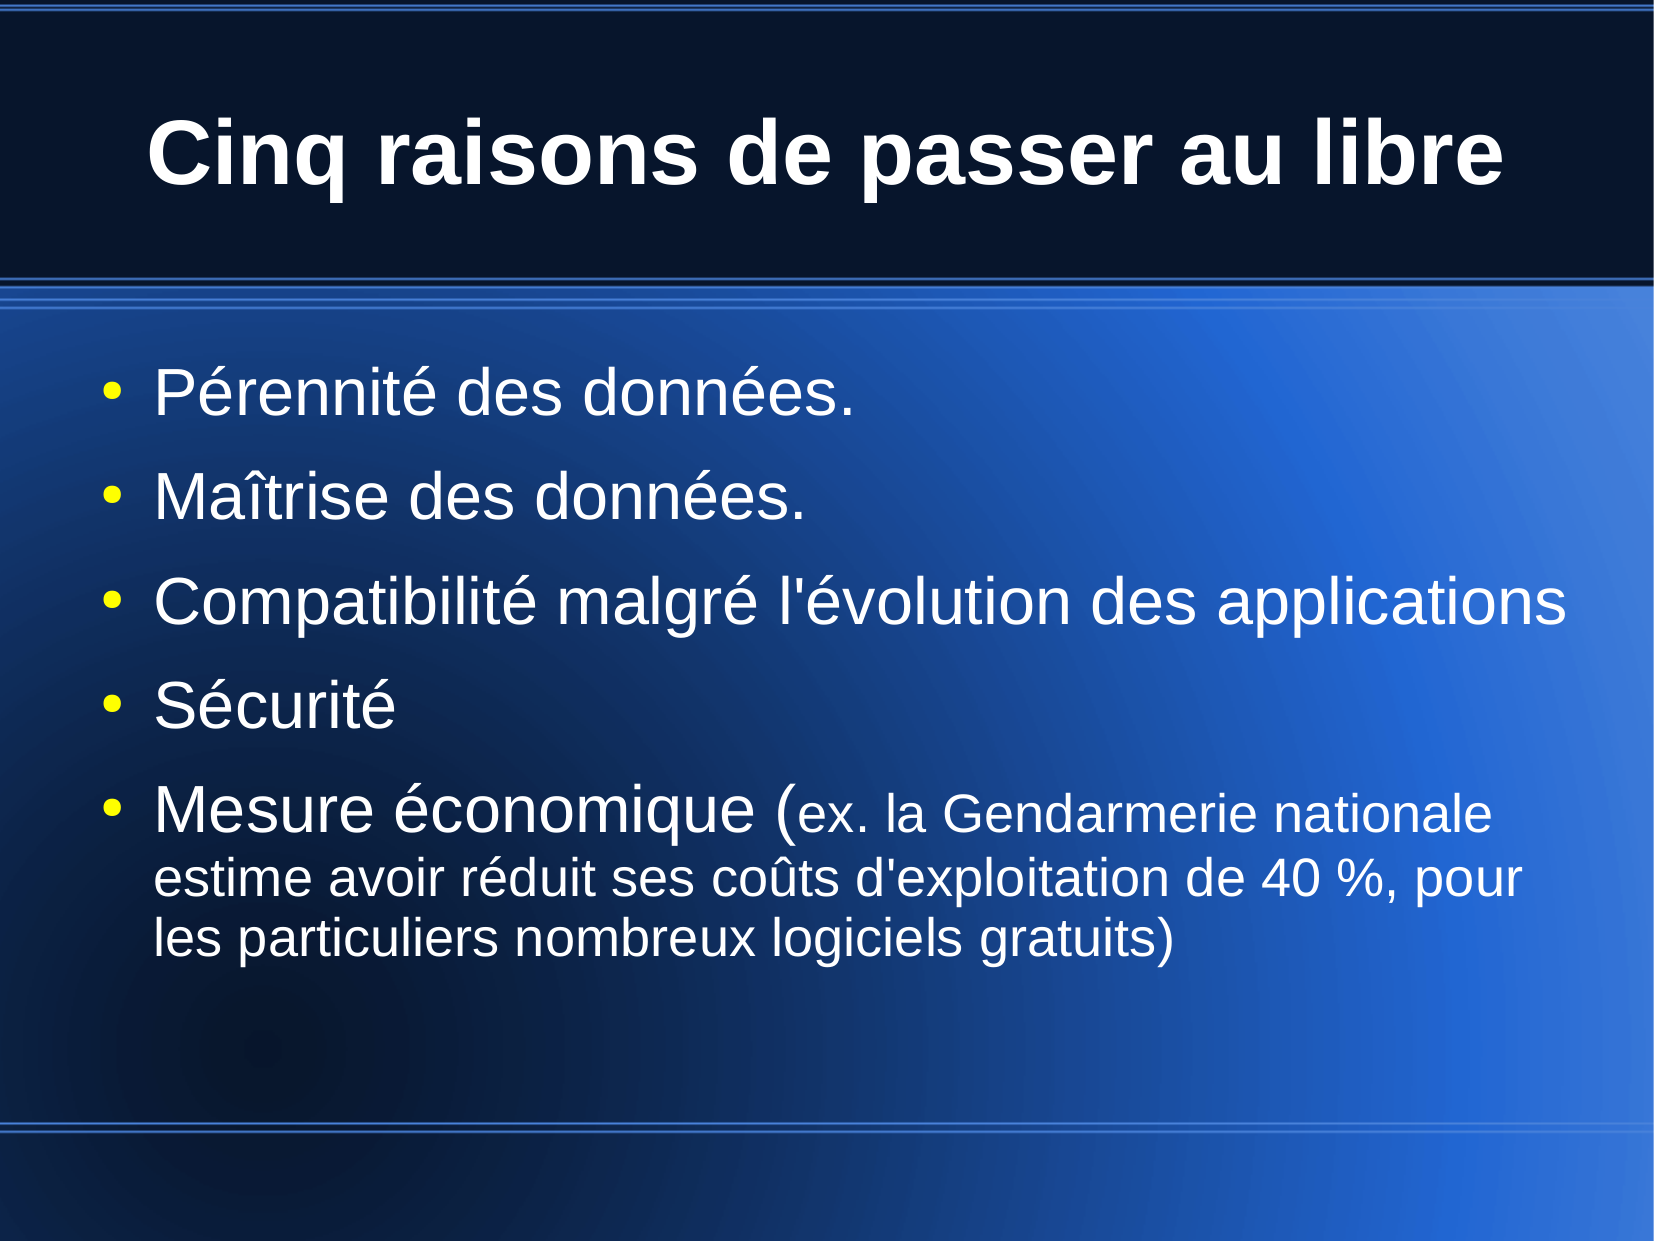

# Cinq raisons de passer au libre
Pérennité des données.
Maîtrise des données.
Compatibilité malgré l'évolution des applications
Sécurité
Mesure économique (ex. la Gendarmerie nationale estime avoir réduit ses coûts d'exploitation de 40 %, pour les particuliers nombreux logiciels gratuits)